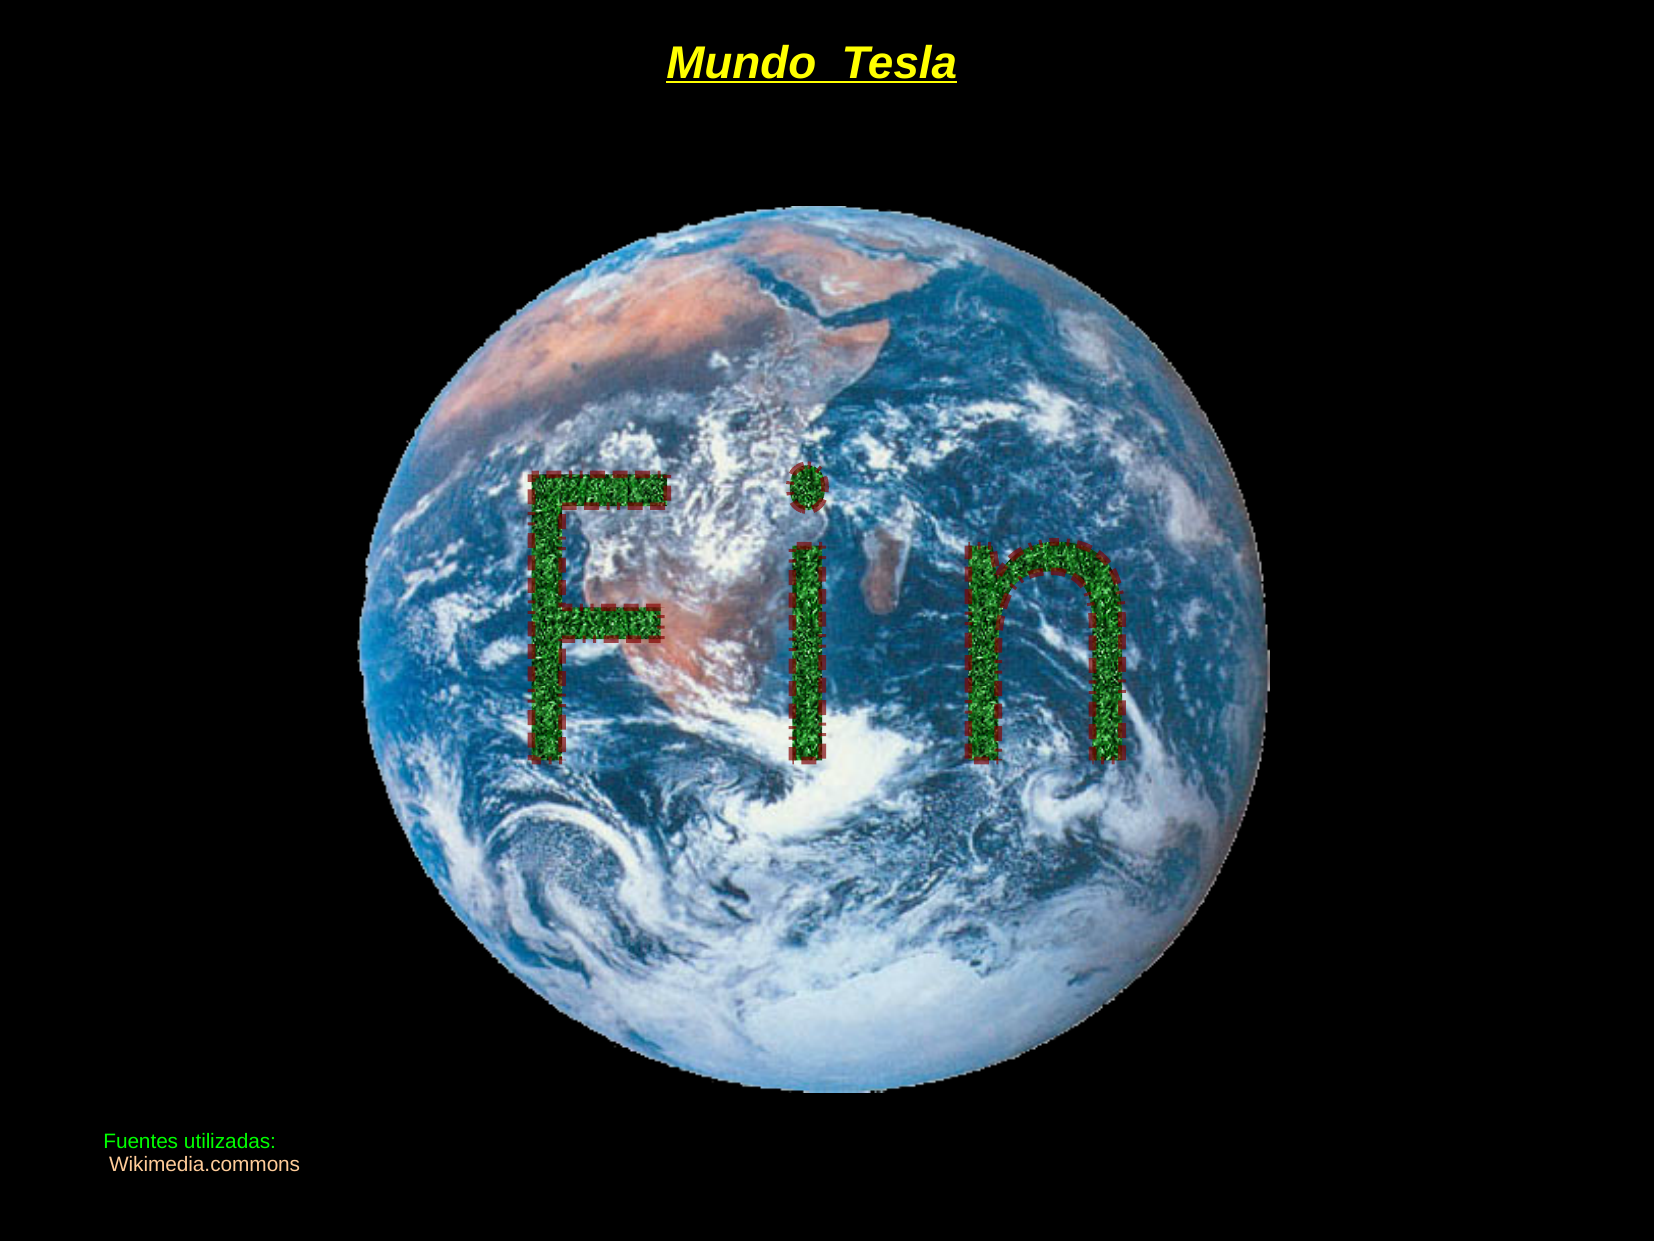

Mundo Tesla
F i n
Fuentes utilizadas:
 Wikimedia.commons